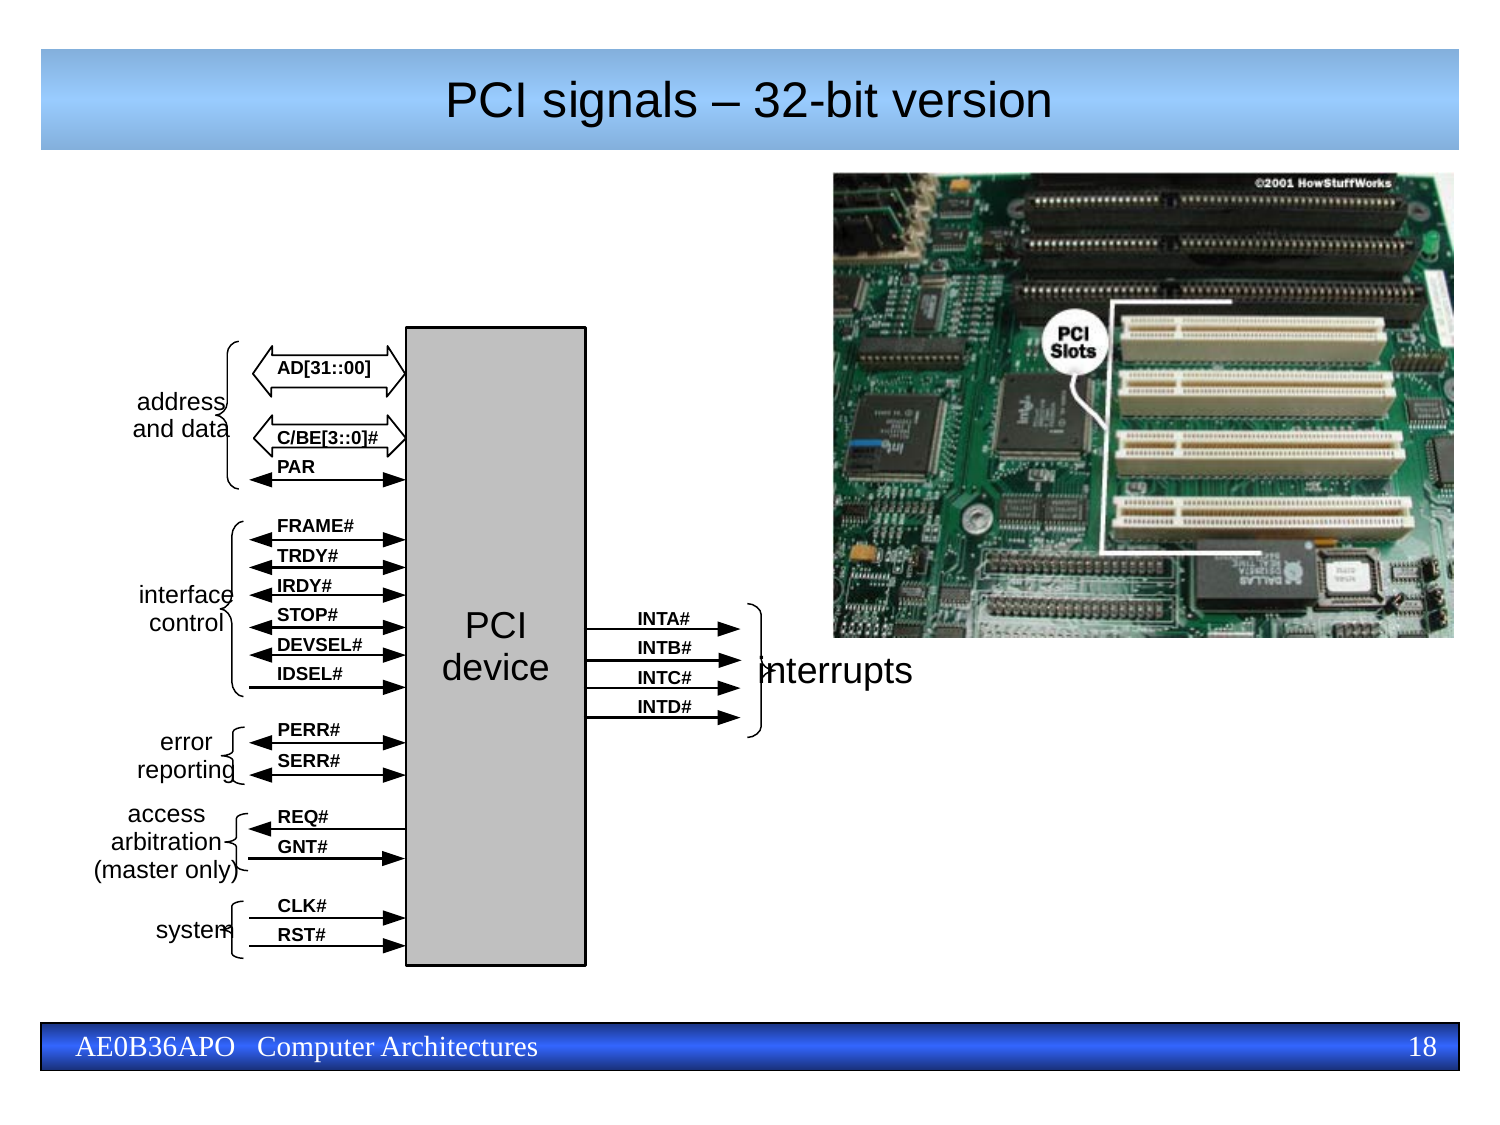

# PCI signals – 32-bit version
PCI
device
address
and data
AD[31::00]
C/BE[3::0]#
PAR
FRAME#
interface
control
TRDY#
IRDY#
STOP#
INTA#
interrupts
DEVSEL#
INTB#
IDSEL#
INTC#
INTD#
PERR#
error
reporting
SERR#
REQ#
access
arbitration
(master only)
GNT#
CLK#
system
RST#
AE0B36APO Computer Architectures
18